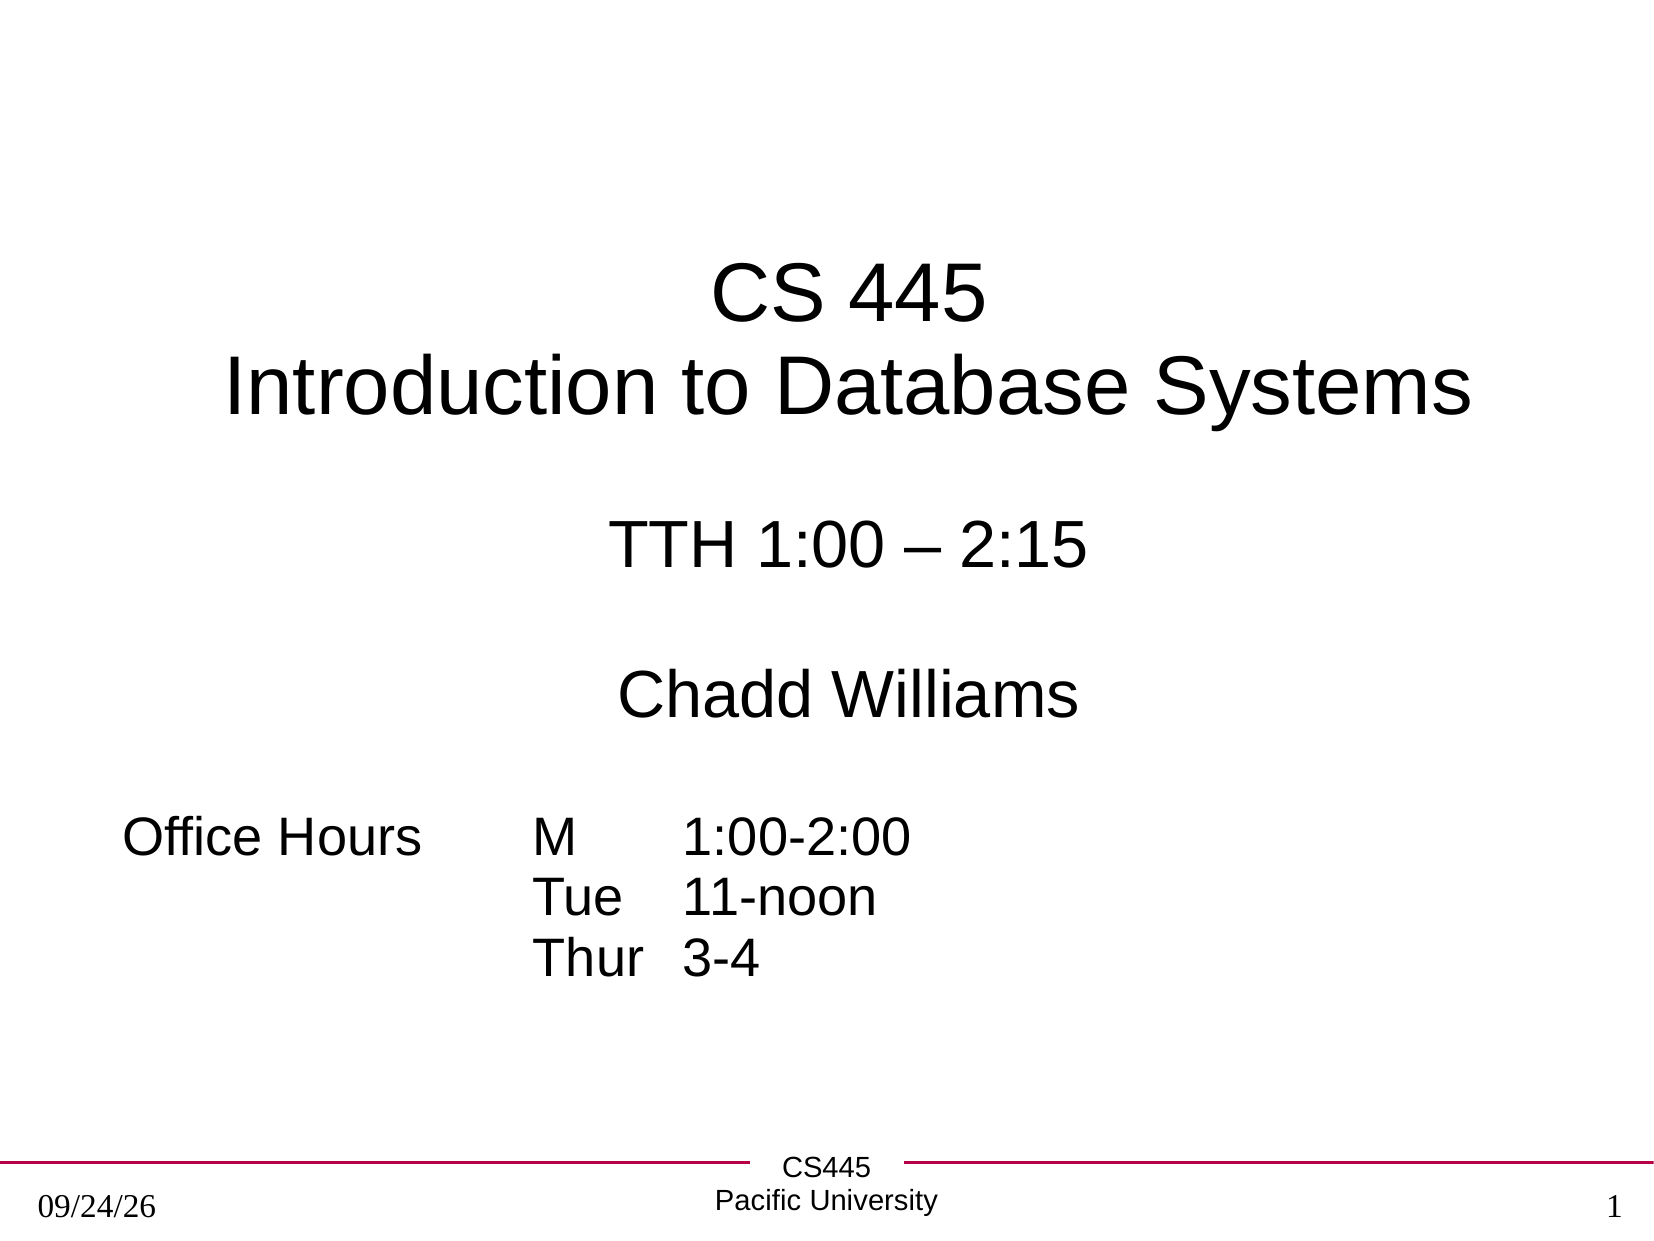

# CS 445
Introduction to Database Systems
TTH 1:00 – 2:15
Chadd Williams
Office Hours		M 		1:00-2:00
					Tue 	11-noon
					Thur 	3-4